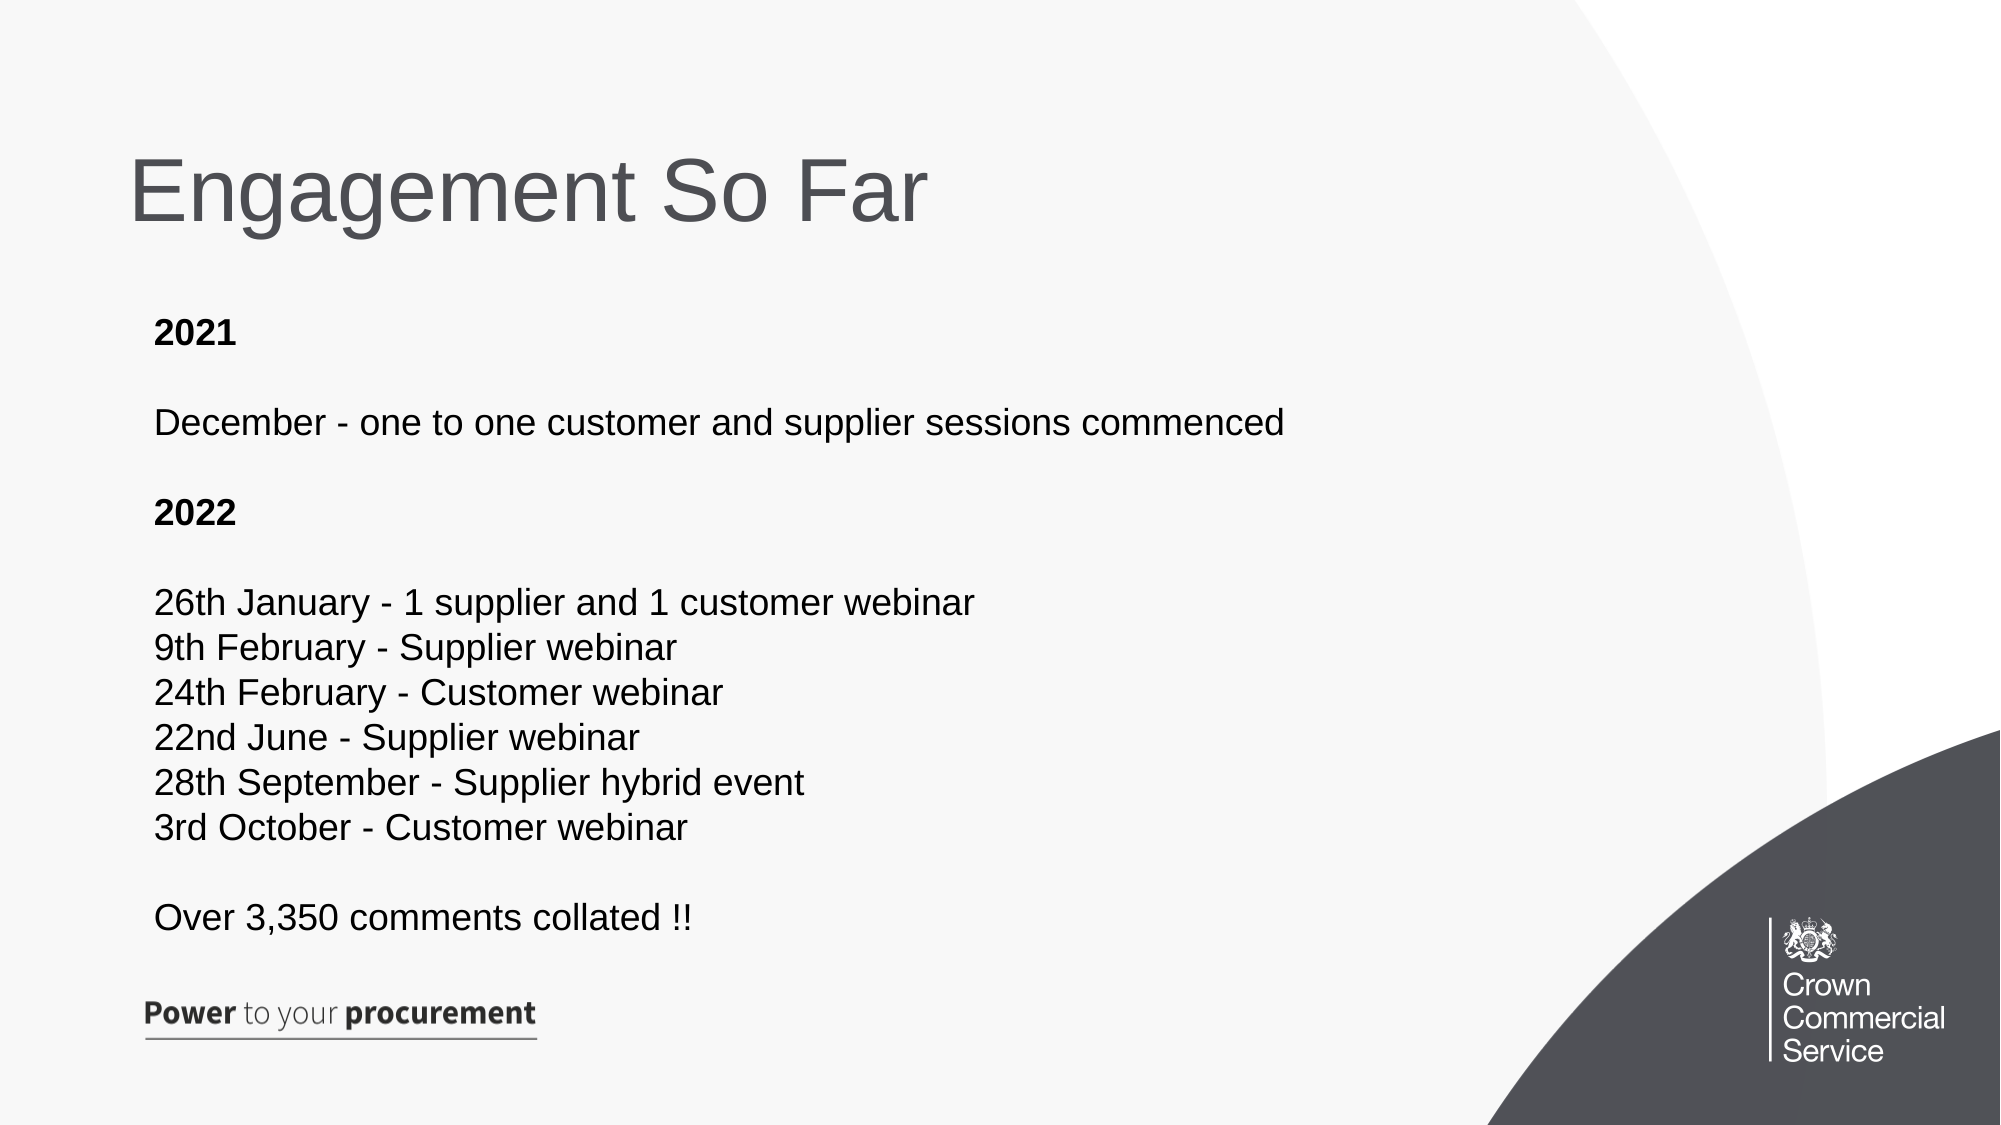

# Engagement So Far
2021
December - one to one customer and supplier sessions commenced
2022
26th January - 1 supplier and 1 customer webinar
9th February - Supplier webinar
24th February - Customer webinar
22nd June - Supplier webinar
28th September - Supplier hybrid event
3rd October - Customer webinar
Over 3,350 comments collated !!